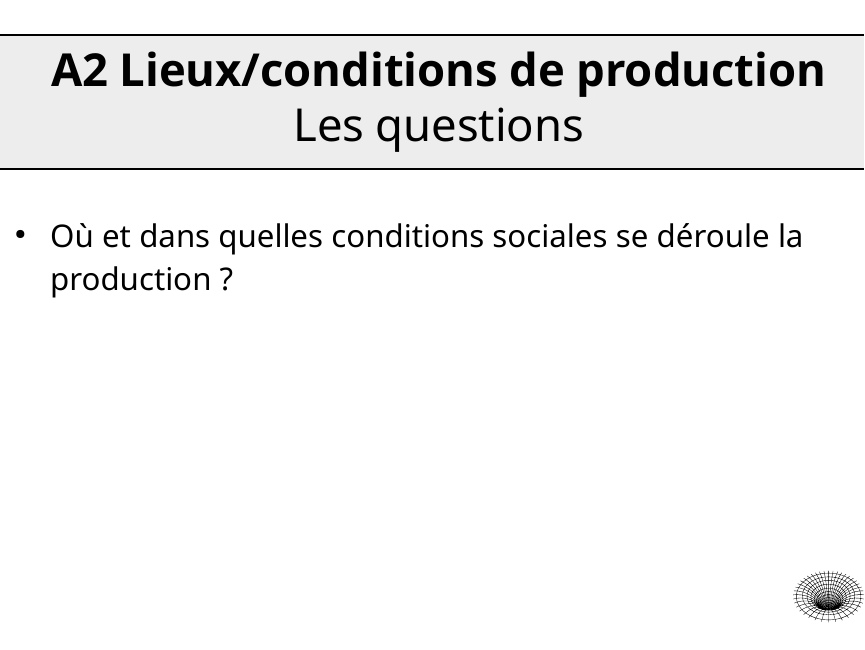

# A2 Lieux/conditions de production Les questions
Où et dans quelles conditions sociales se déroule la production ?